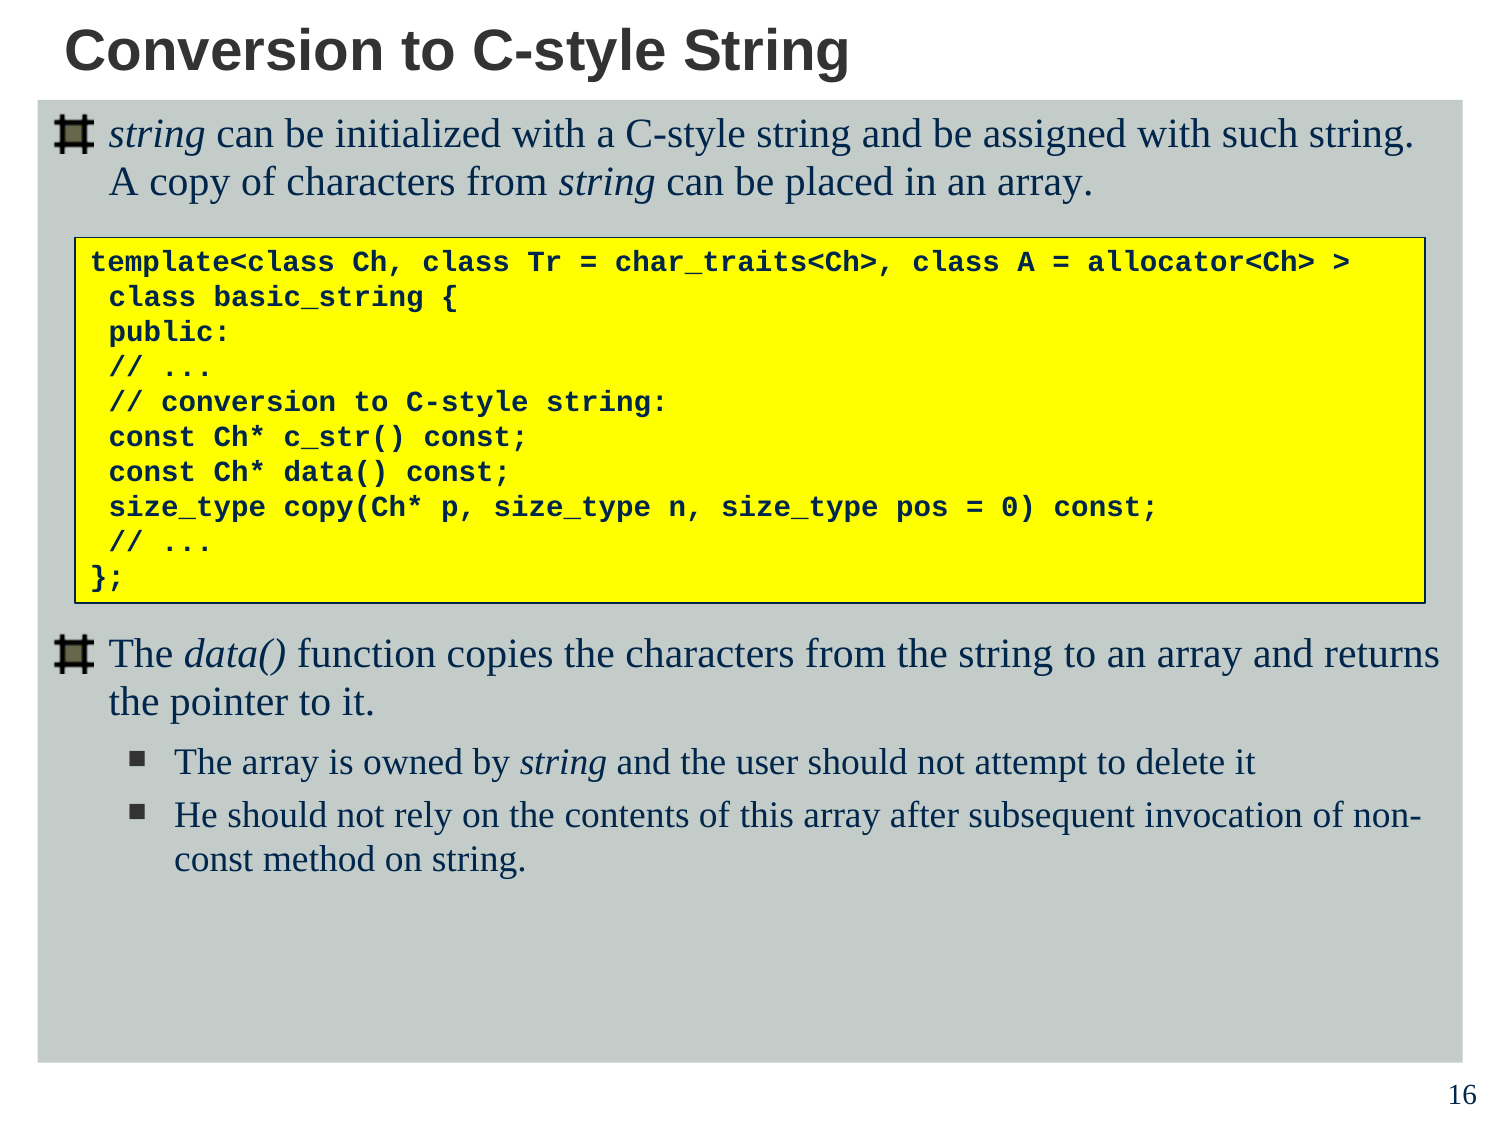

# Conversion to C-style String
string can be initialized with a C-style string and be assigned with such string. A copy of characters from string can be placed in an array.
The data() function copies the characters from the string to an array and returns the pointer to it.
The array is owned by string and the user should not attempt to delete it
He should not rely on the contents of this array after subsequent invocation of non-const method on string.
template<class Ch, class Tr = char_traits<Ch>, class A = allocator<Ch> >
	class basic_string {
	public:
	// ...
	// conversion to C-style string:
	const Ch* c_str() const;
	const Ch* data() const;
	size_type copy(Ch* p, size_type n, size_type pos = 0) const;
	// ...
};